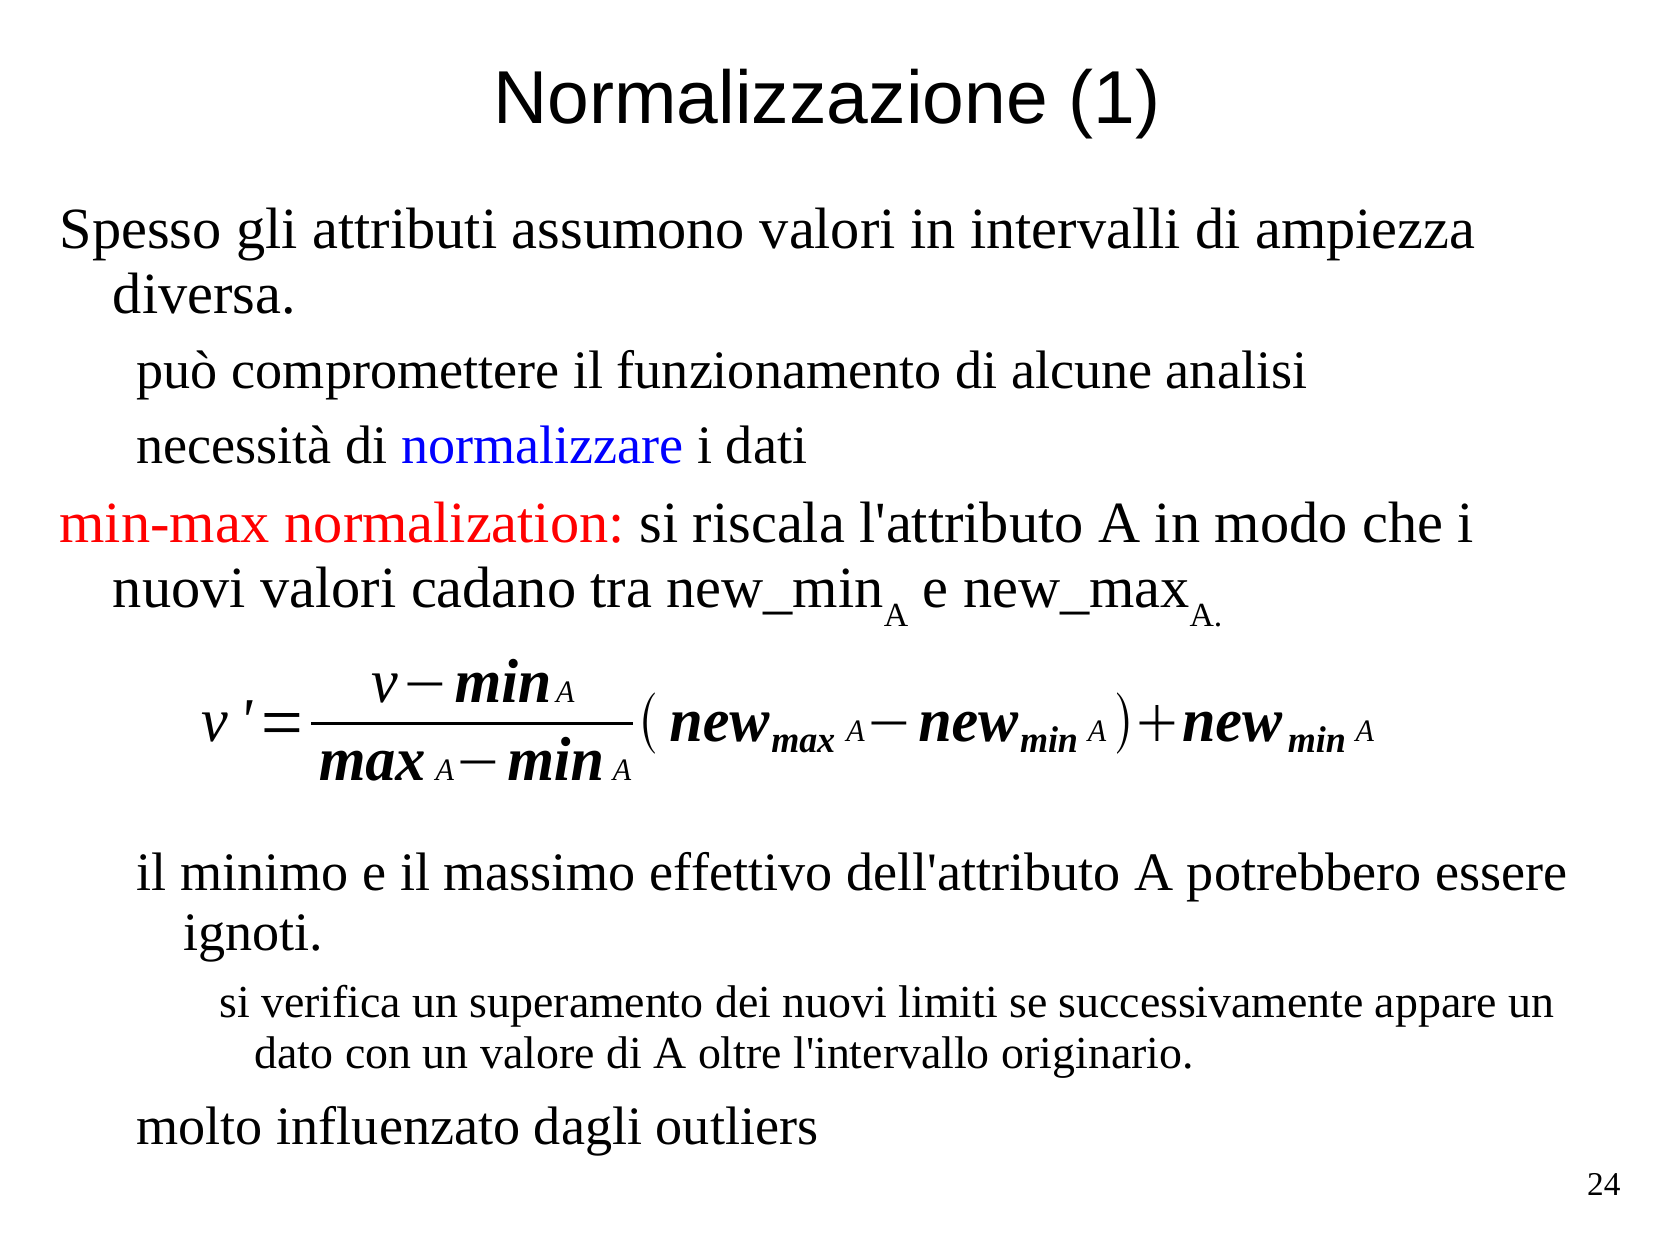

# Normalizzazione (1)
Spesso gli attributi assumono valori in intervalli di ampiezza diversa.
può compromettere il funzionamento di alcune analisi
necessità di normalizzare i dati
min-max normalization: si riscala l'attributo A in modo che i nuovi valori cadano tra new_minA e new_maxA.
il minimo e il massimo effettivo dell'attributo A potrebbero essere ignoti.
si verifica un superamento dei nuovi limiti se successivamente appare un dato con un valore di A oltre l'intervallo originario.
molto influenzato dagli outliers